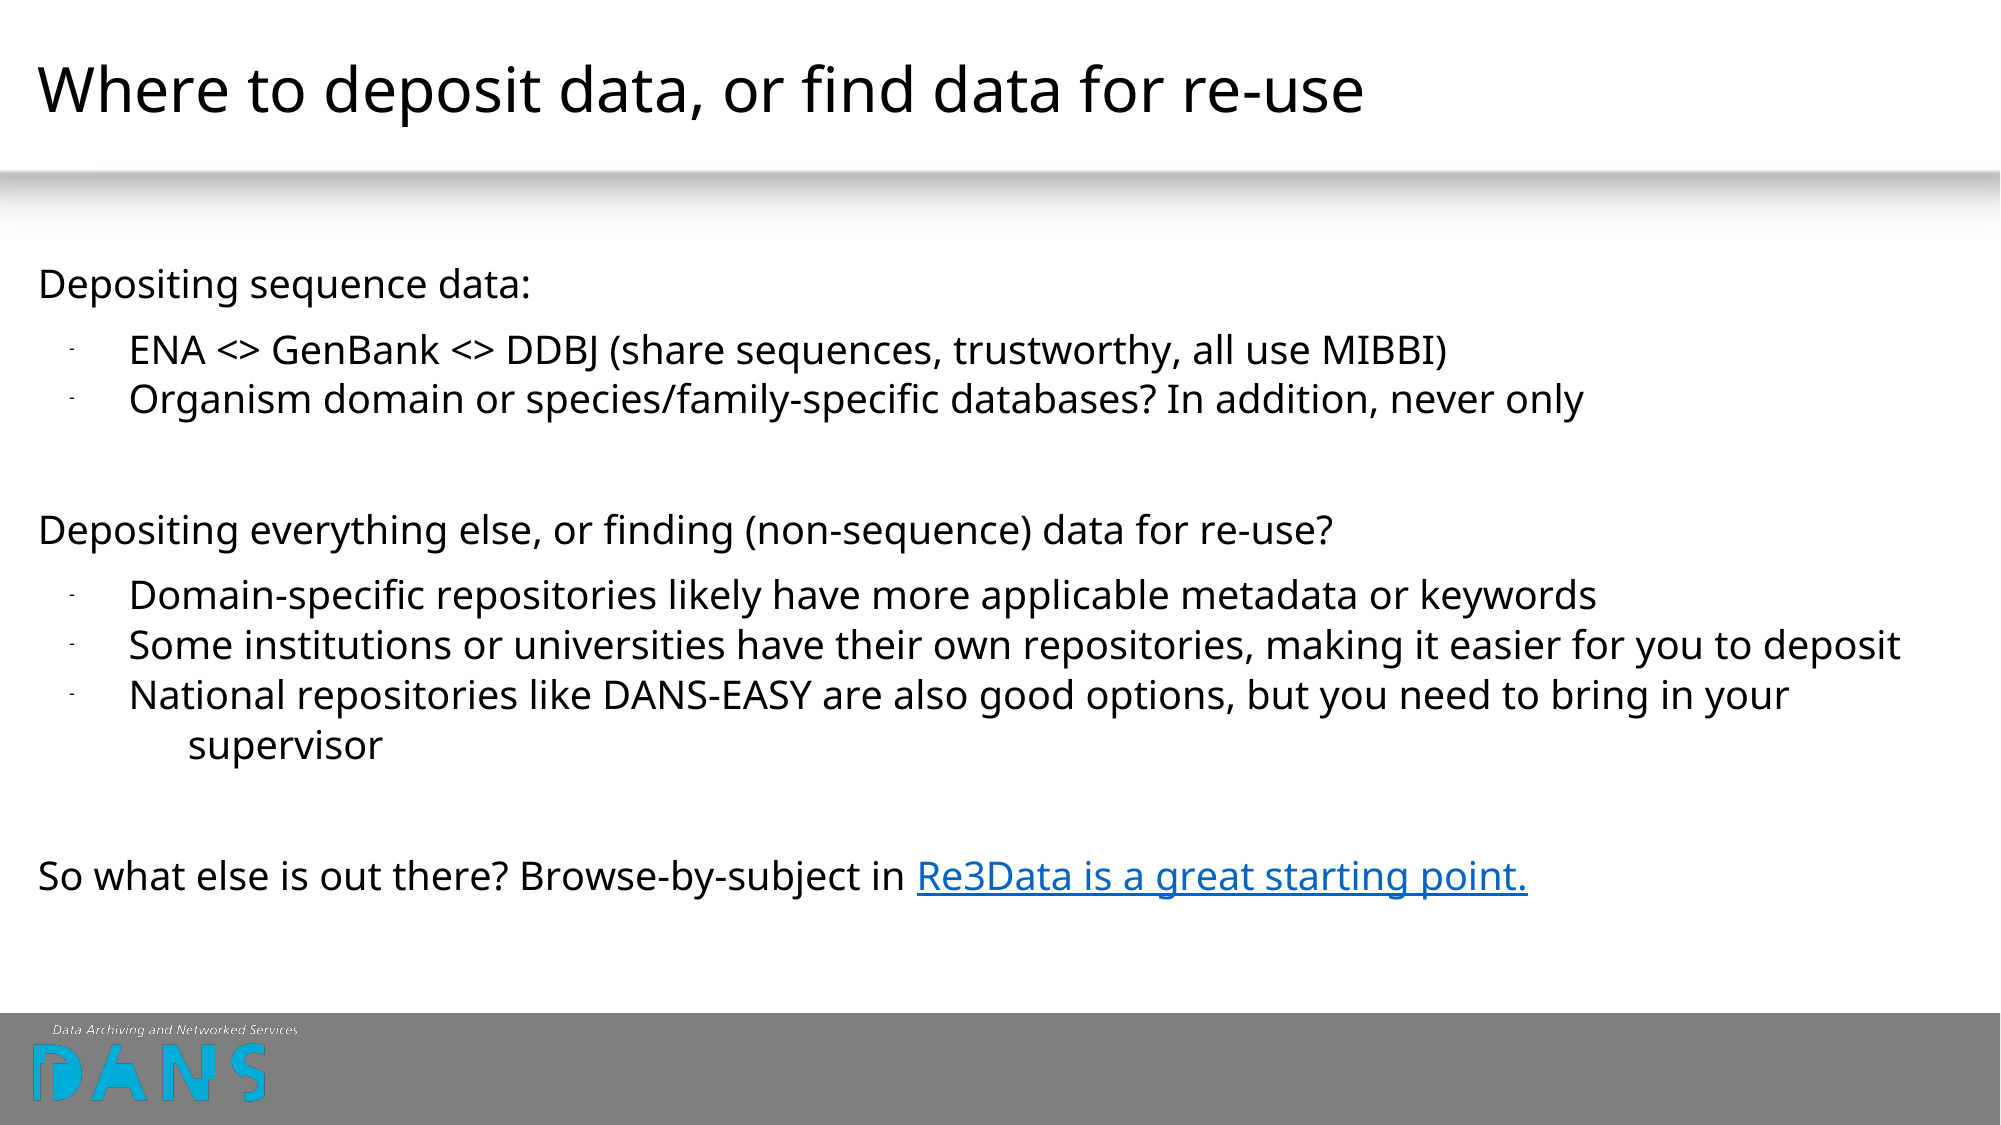

# Where to deposit data, or find data for re-use
Depositing sequence data:
ENA <> GenBank <> DDBJ (share sequences, trustworthy, all use MIBBI)
Organism domain or species/family-specific databases? In addition, never only
Depositing everything else, or finding (non-sequence) data for re-use?
Domain-specific repositories likely have more applicable metadata or keywords
Some institutions or universities have their own repositories, making it easier for you to deposit
National repositories like DANS-EASY are also good options, but you need to bring in your supervisor
So what else is out there? Browse-by-subject in Re3Data is a great starting point.